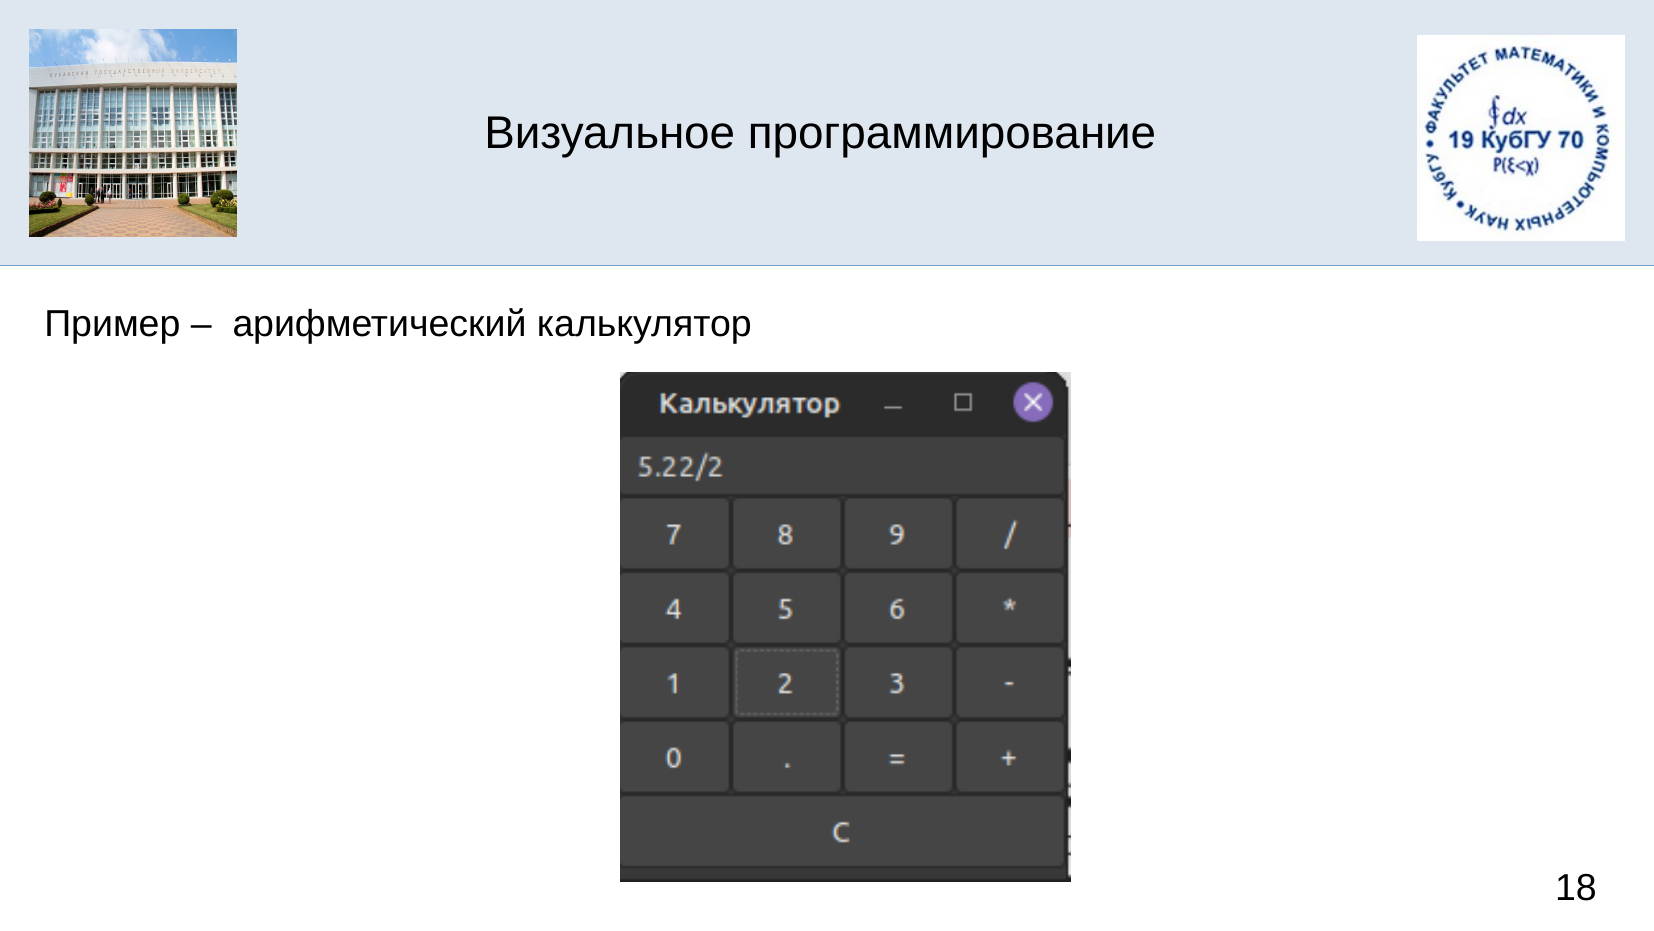

# Визуальное программирование
Пример ‒ арифметический калькулятор